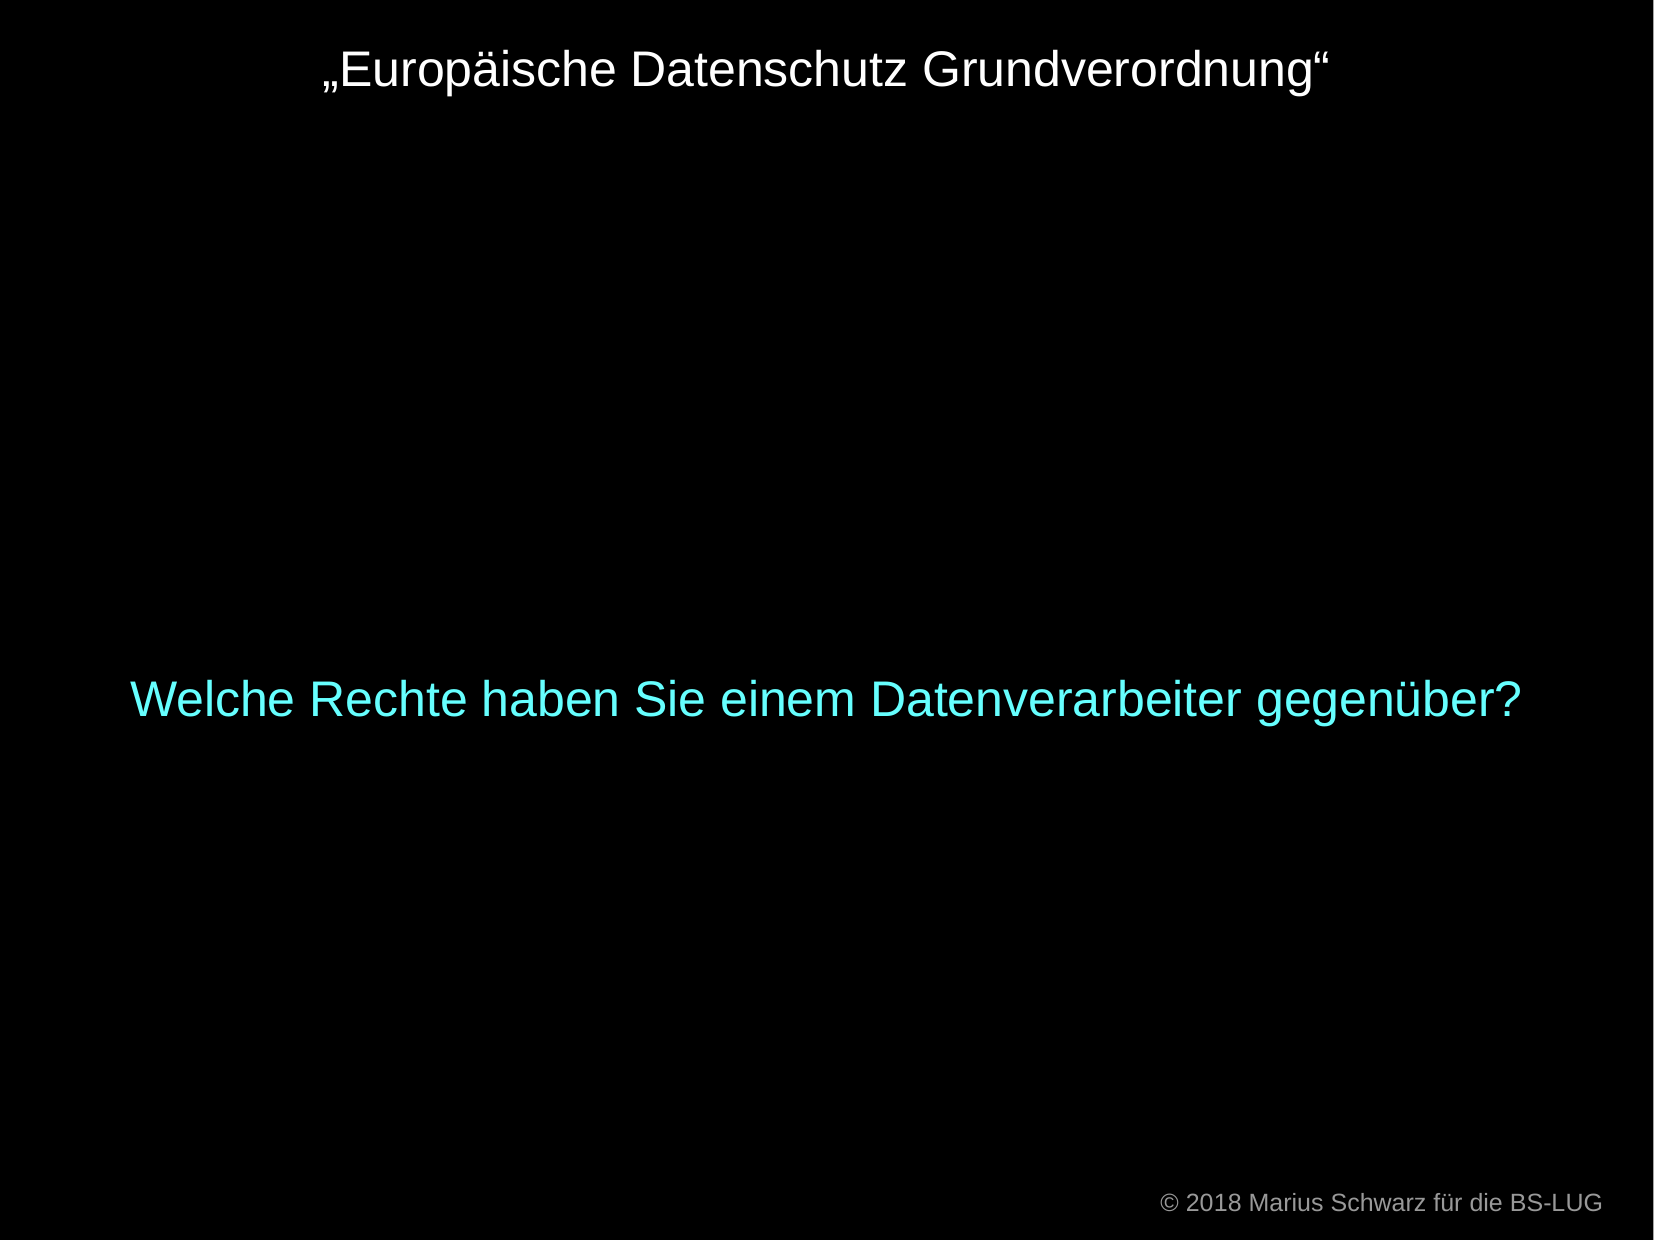

# „Europäische Datenschutz Grundverordnung“
Welche Rechte haben Sie einem Datenverarbeiter gegenüber?
© 2018 Marius Schwarz für die BS-LUG